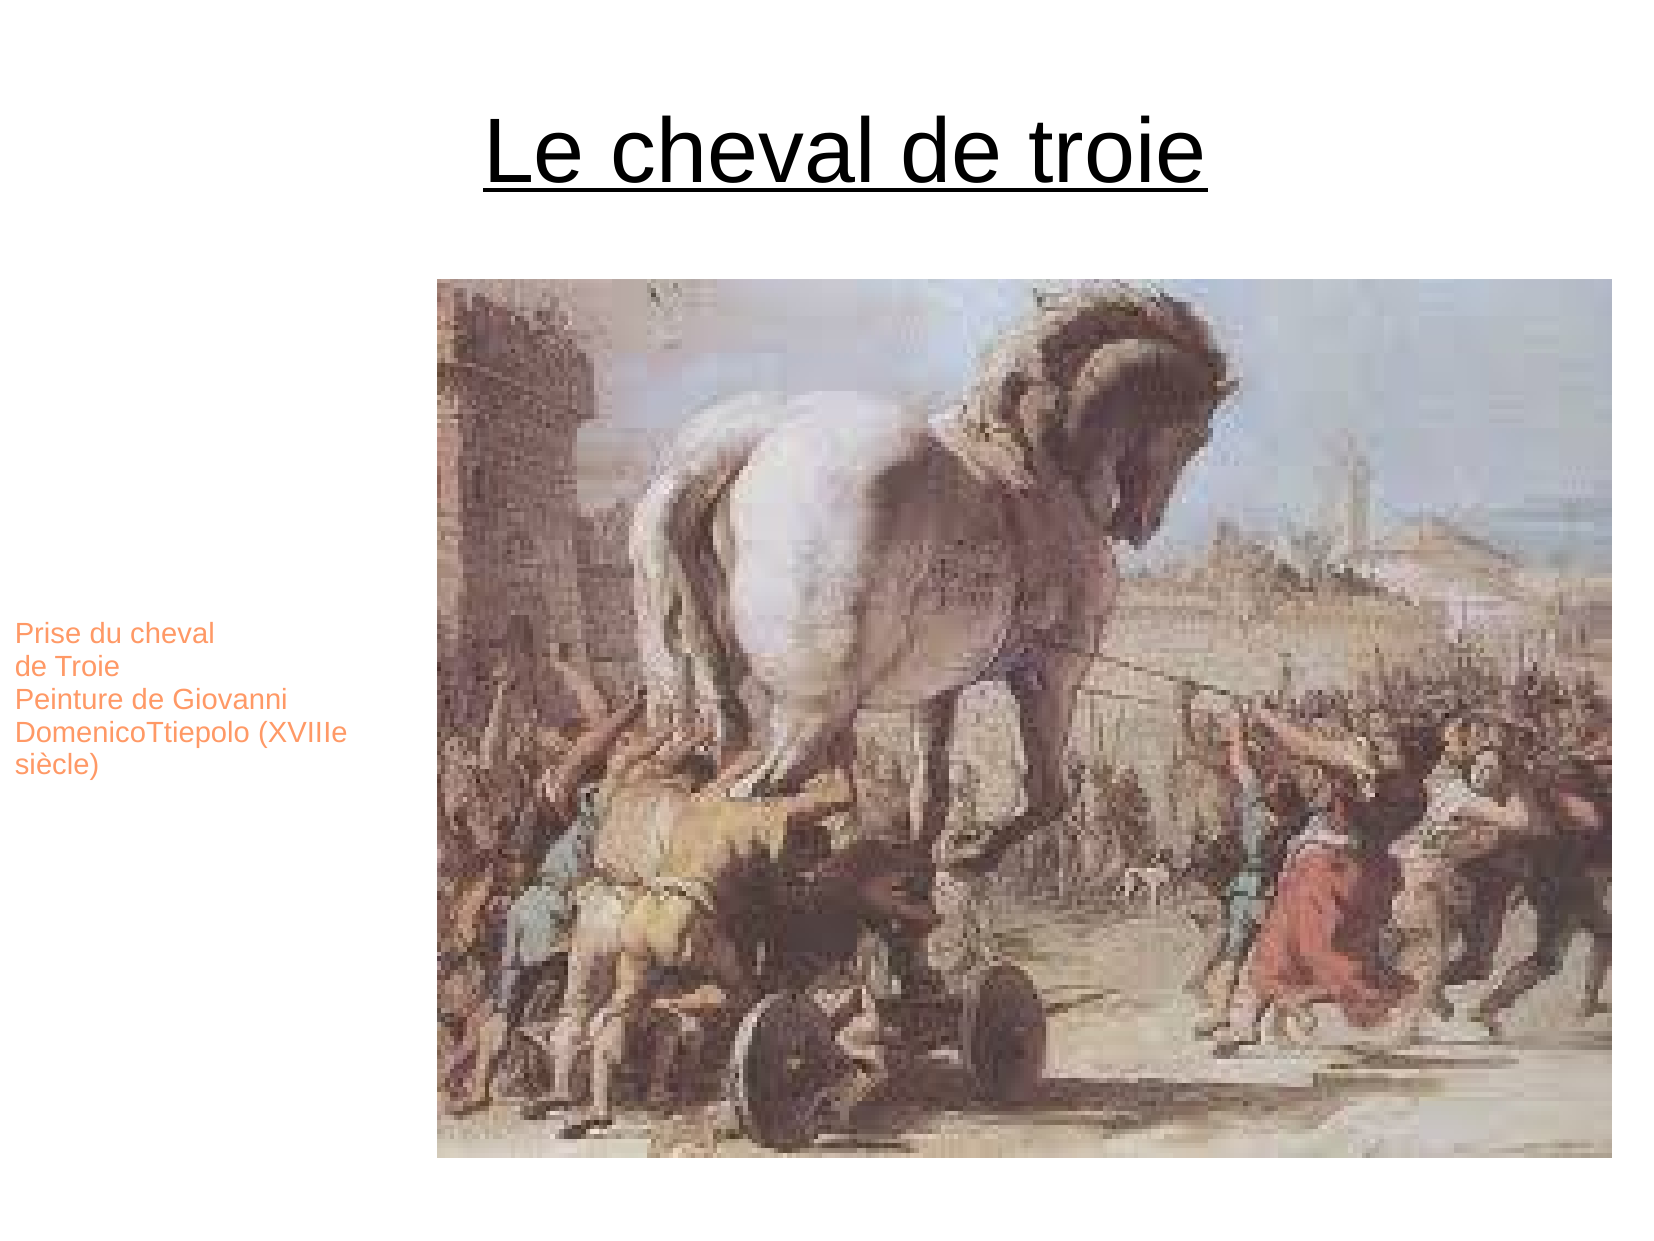

# Le cheval de troie
Prise du cheval
de Troie
Peinture de Giovanni DomenicoTtiepolo (XVIIIe siècle)